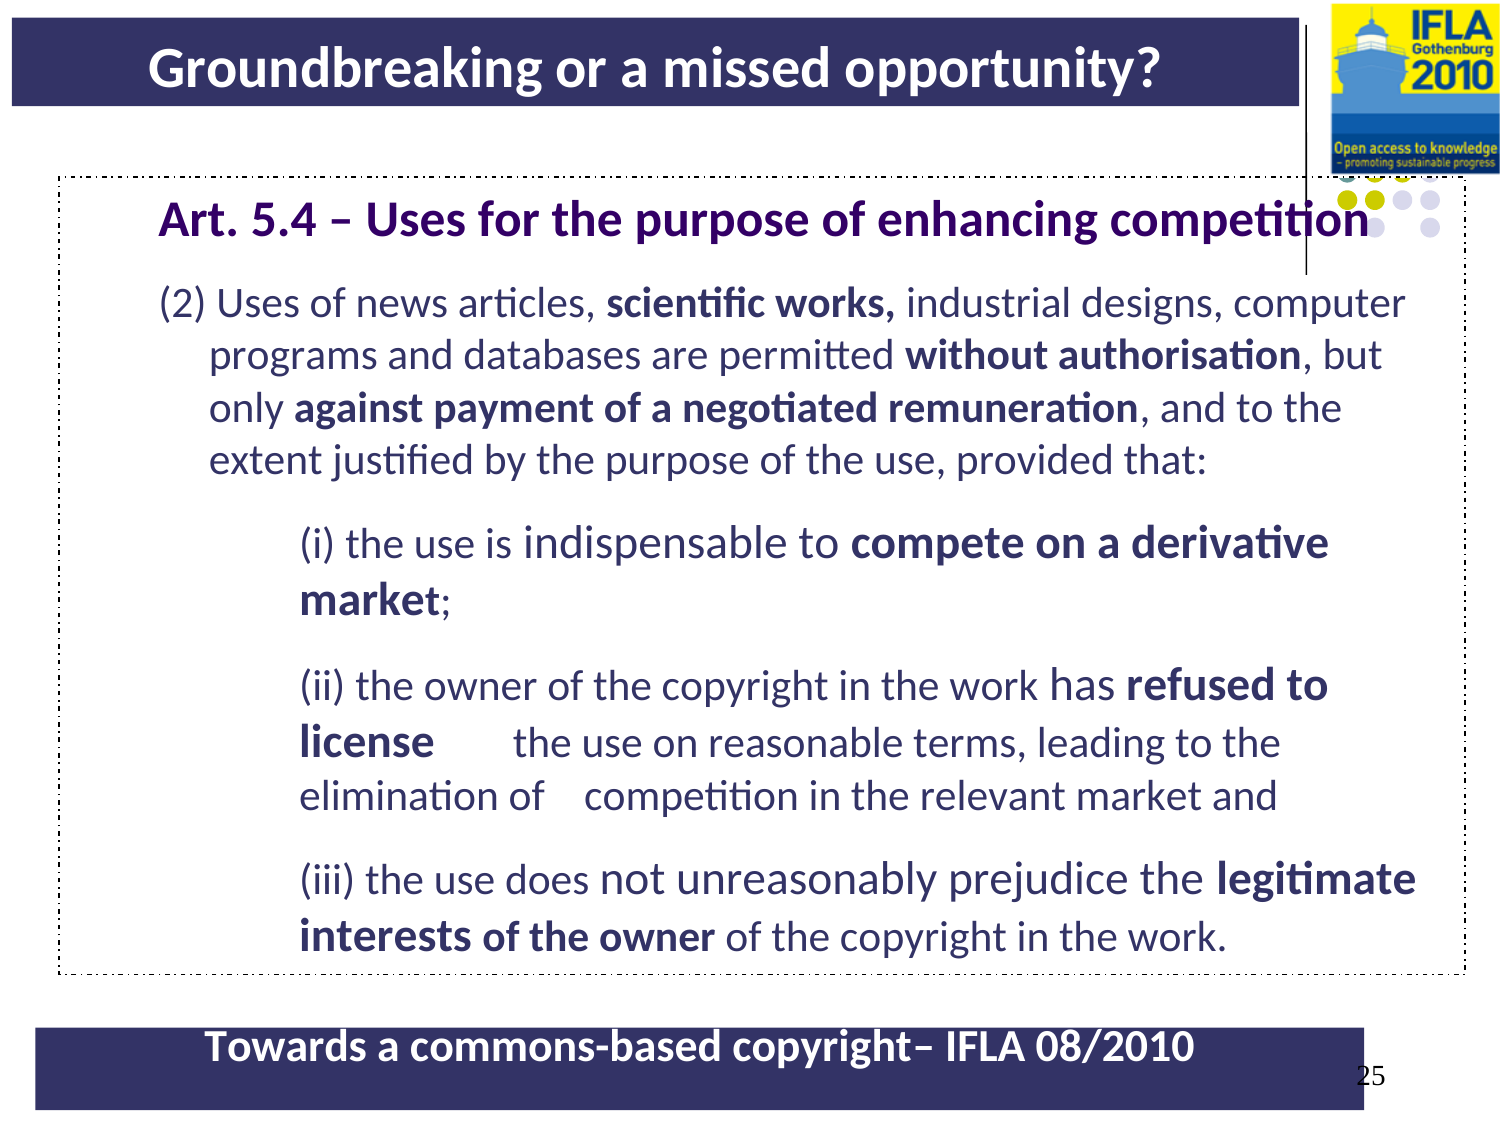

# Groundbreaking or a missed opportunity?
Art. 5.4 – Uses for the purpose of enhancing competition
(2) Uses of news articles, scientific works, industrial designs, computer programs and databases are permitted without authorisation, but only against payment of a negotiated remuneration, and to the extent justified by the purpose of the use, provided that:
(i) the use is indispensable to compete on a derivative market;
(ii) the owner of the copyright in the work has refused to license 	the use on reasonable terms, leading to the elimination of 	competition in the relevant market and
(iii) the use does not unreasonably prejudice the legitimate 	interests of the owner of the copyright in the work.